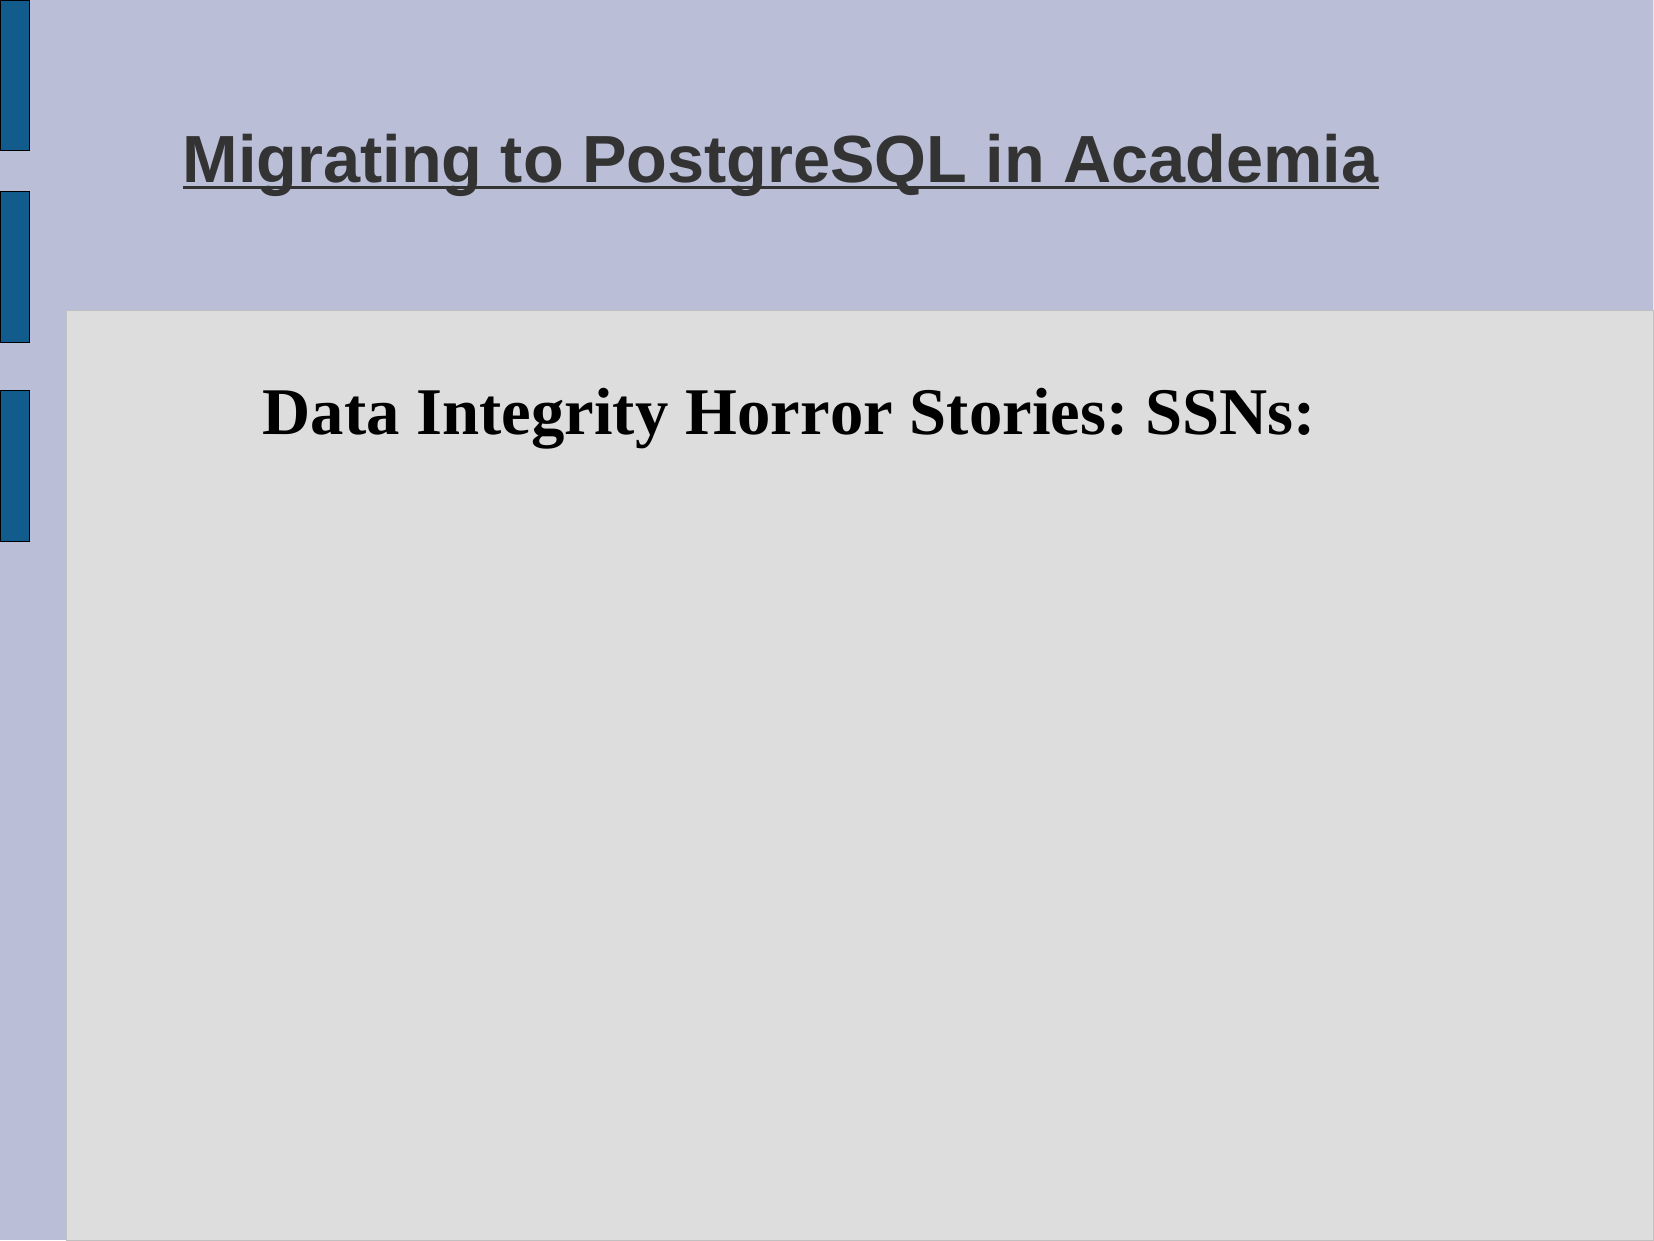

# Migrating to PostgreSQL in Academia
Data Integrity Horror Stories: SSNs: